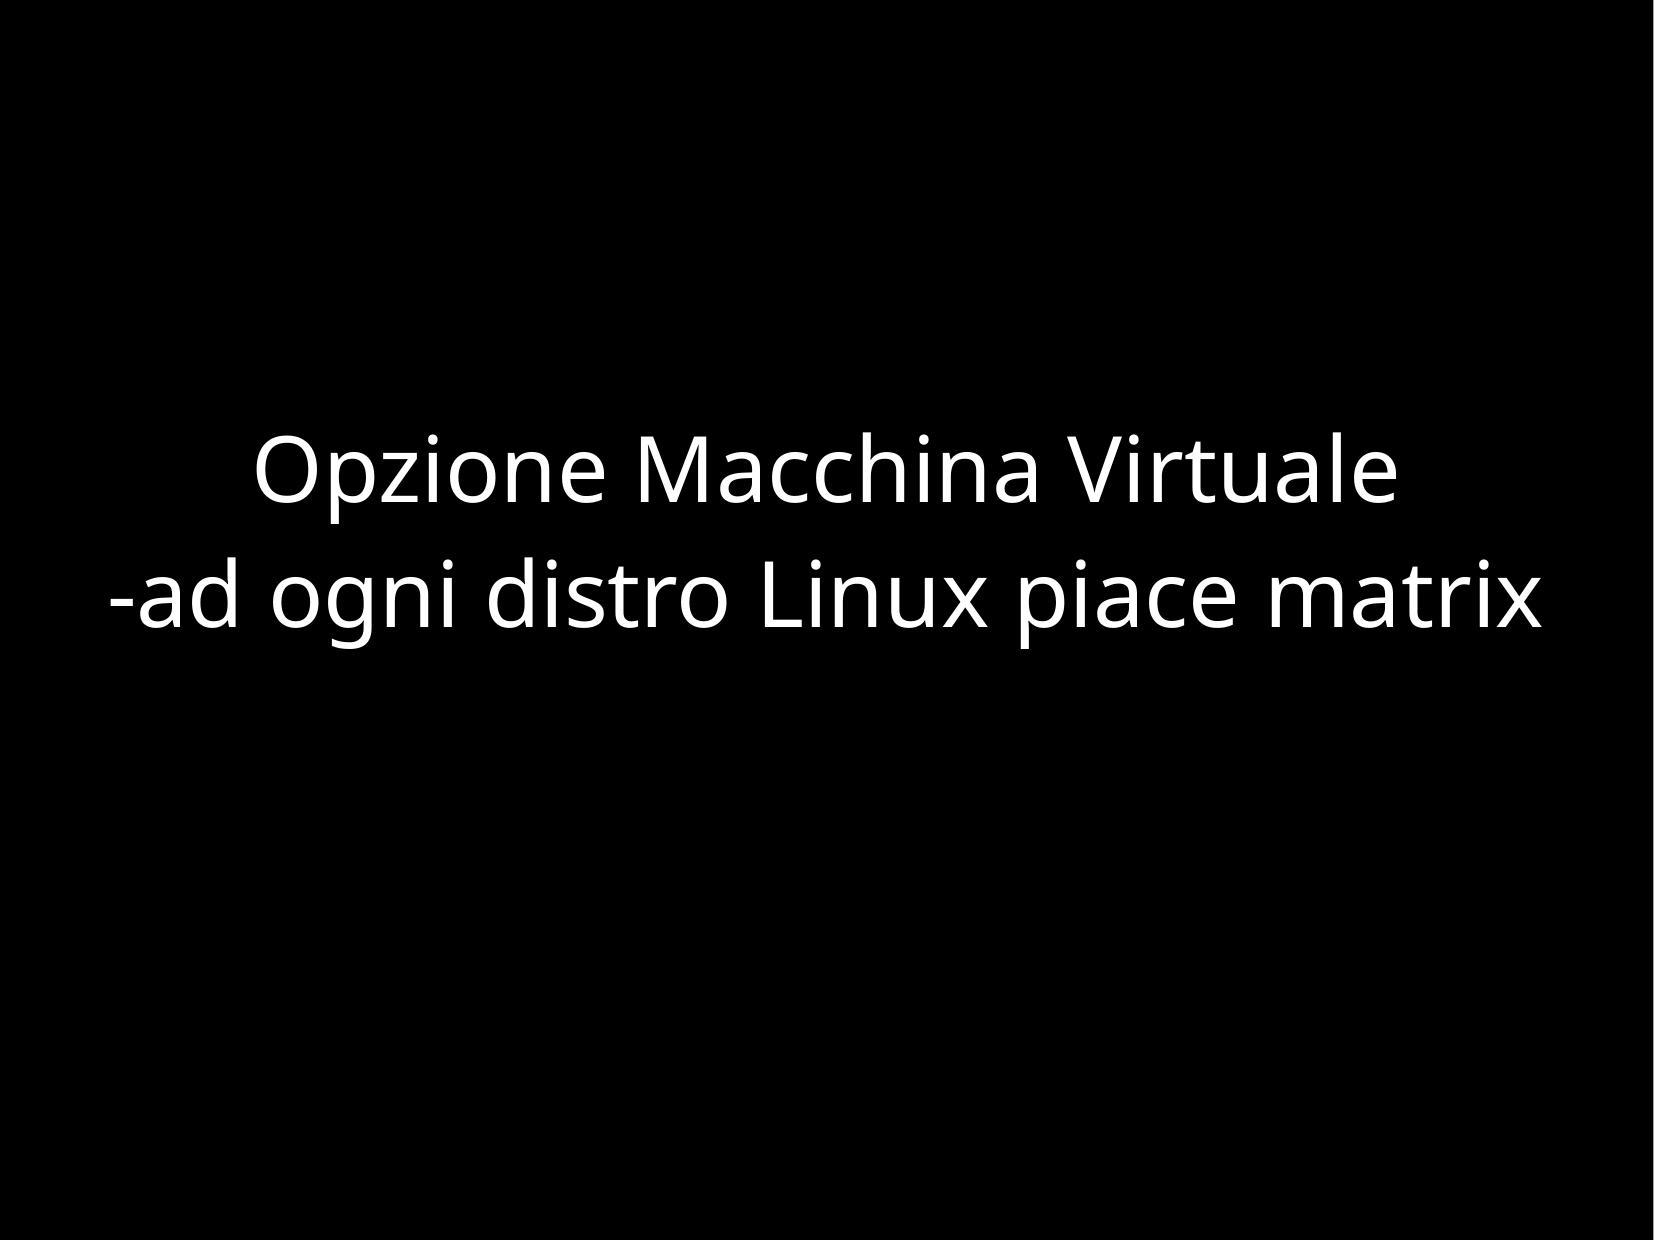

# Opzione Macchina Virtuale -ad ogni distro Linux piace matrix